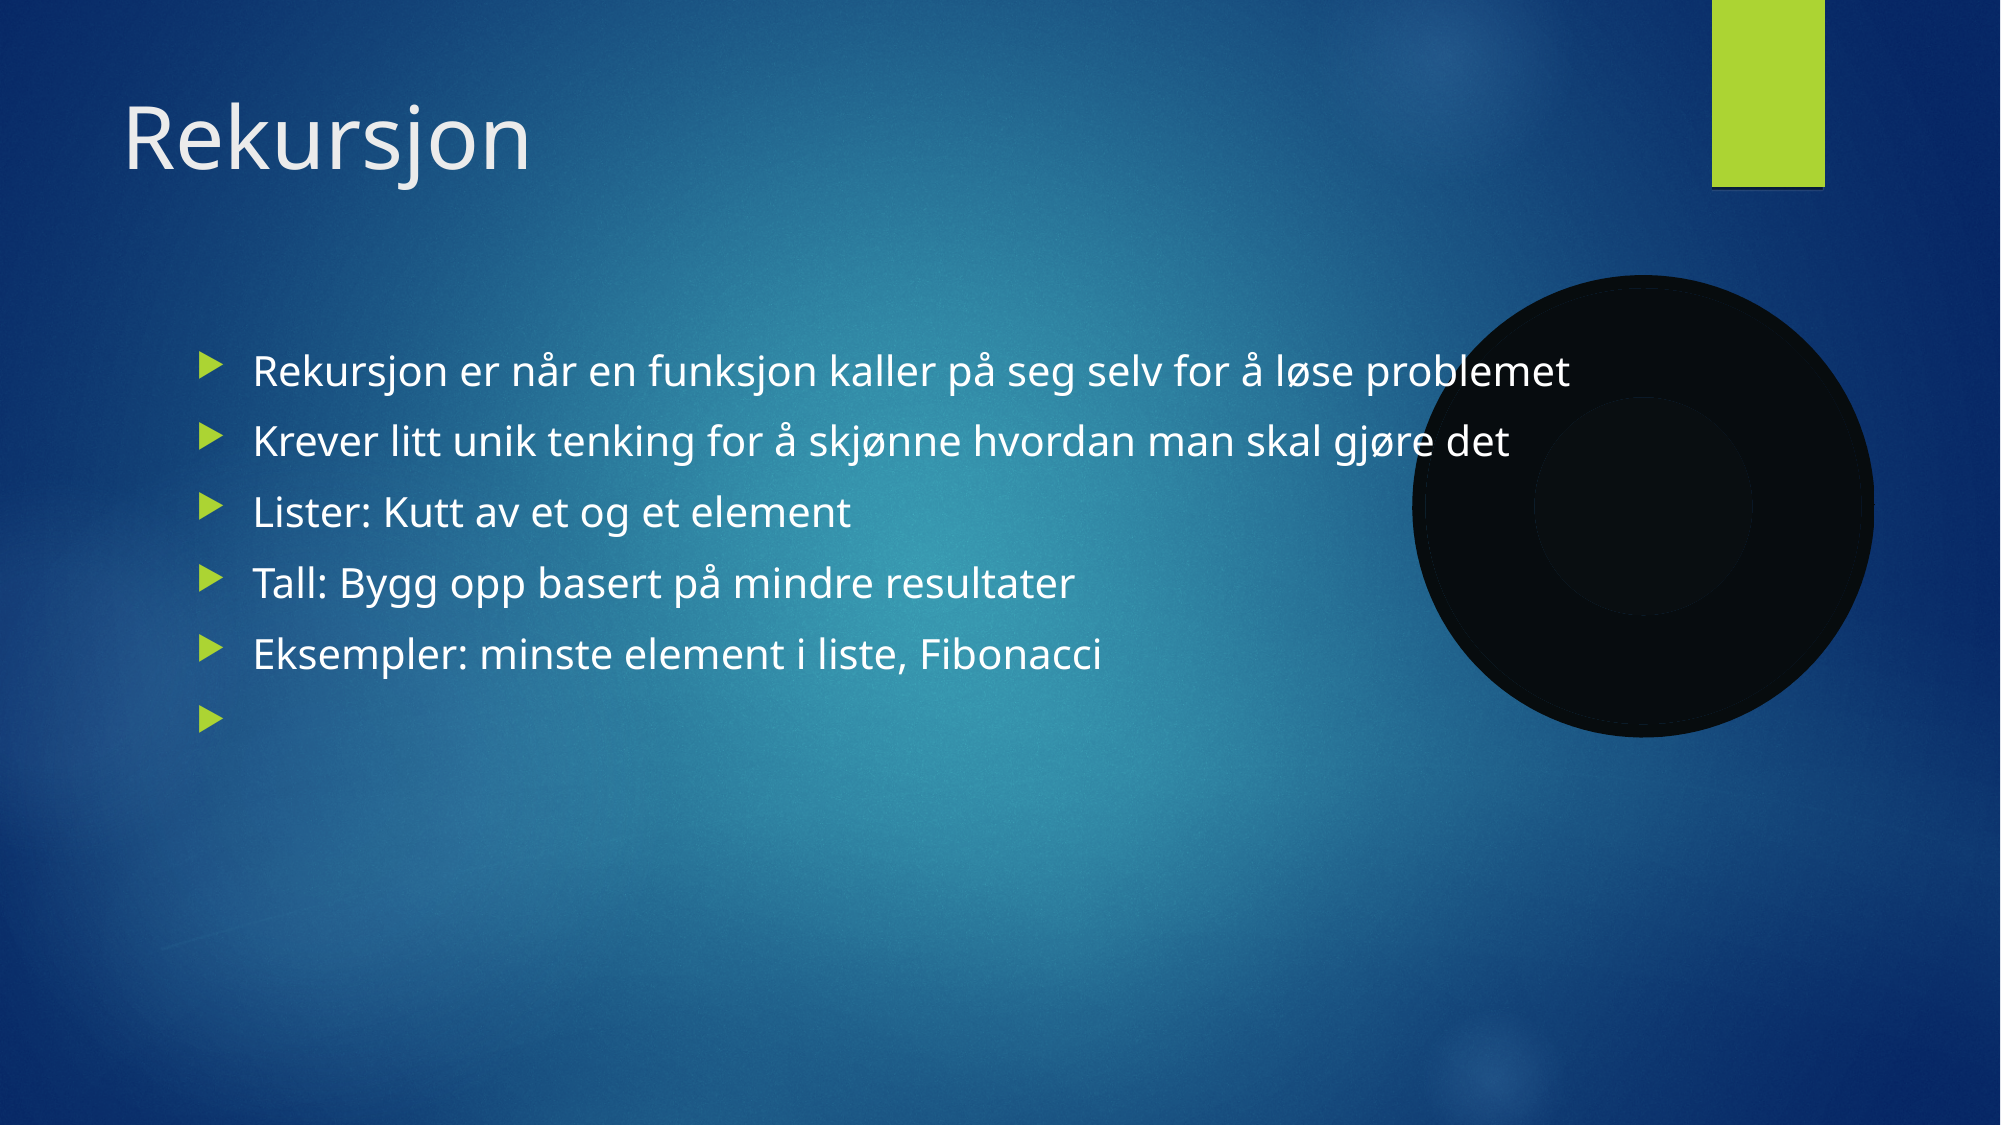

# Rekursjon
Rekursjon er når en funksjon kaller på seg selv for å løse problemet
Krever litt unik tenking for å skjønne hvordan man skal gjøre det
Lister: Kutt av et og et element
Tall: Bygg opp basert på mindre resultater
Eksempler: minste element i liste, Fibonacci